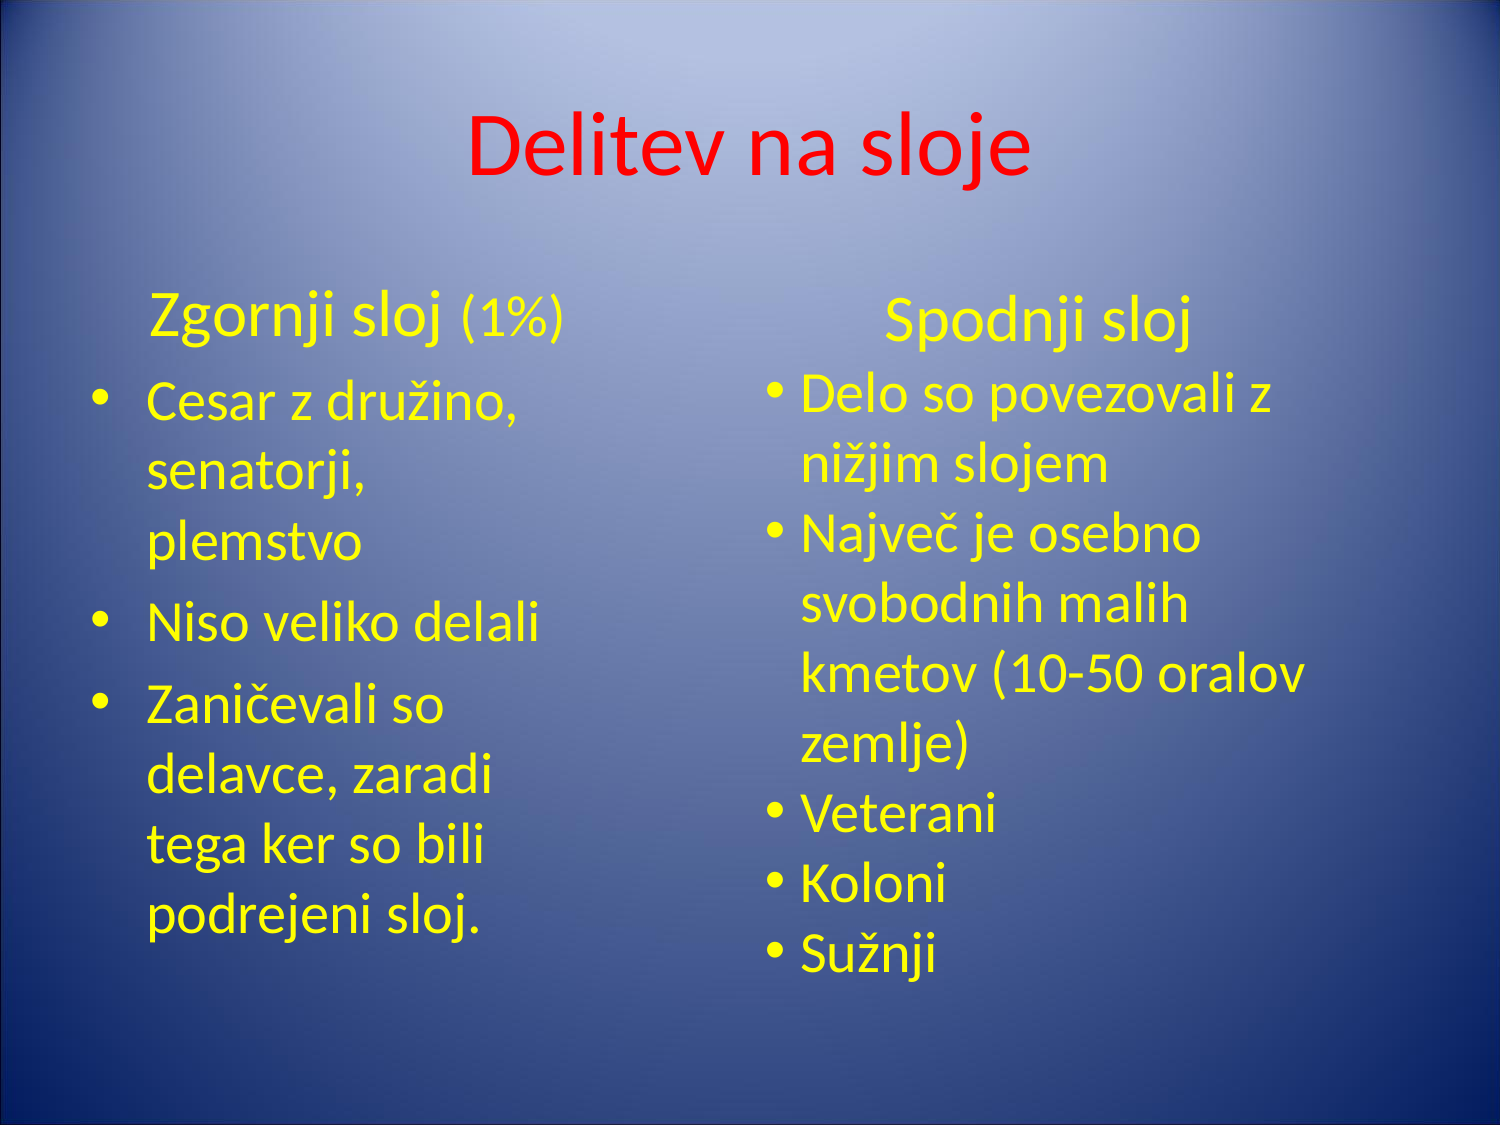

# Delitev na sloje
	Zgornji sloj (1%)
Cesar z družino, senatorji, plemstvo
Niso veliko delali
Zaničevali so delavce, zaradi tega ker so bili podrejeni sloj.
Spodnji sloj
Delo so povezovali z nižjim slojem
Največ je osebno svobodnih malih kmetov (10-50 oralov zemlje)
Veterani
Koloni
Sužnji